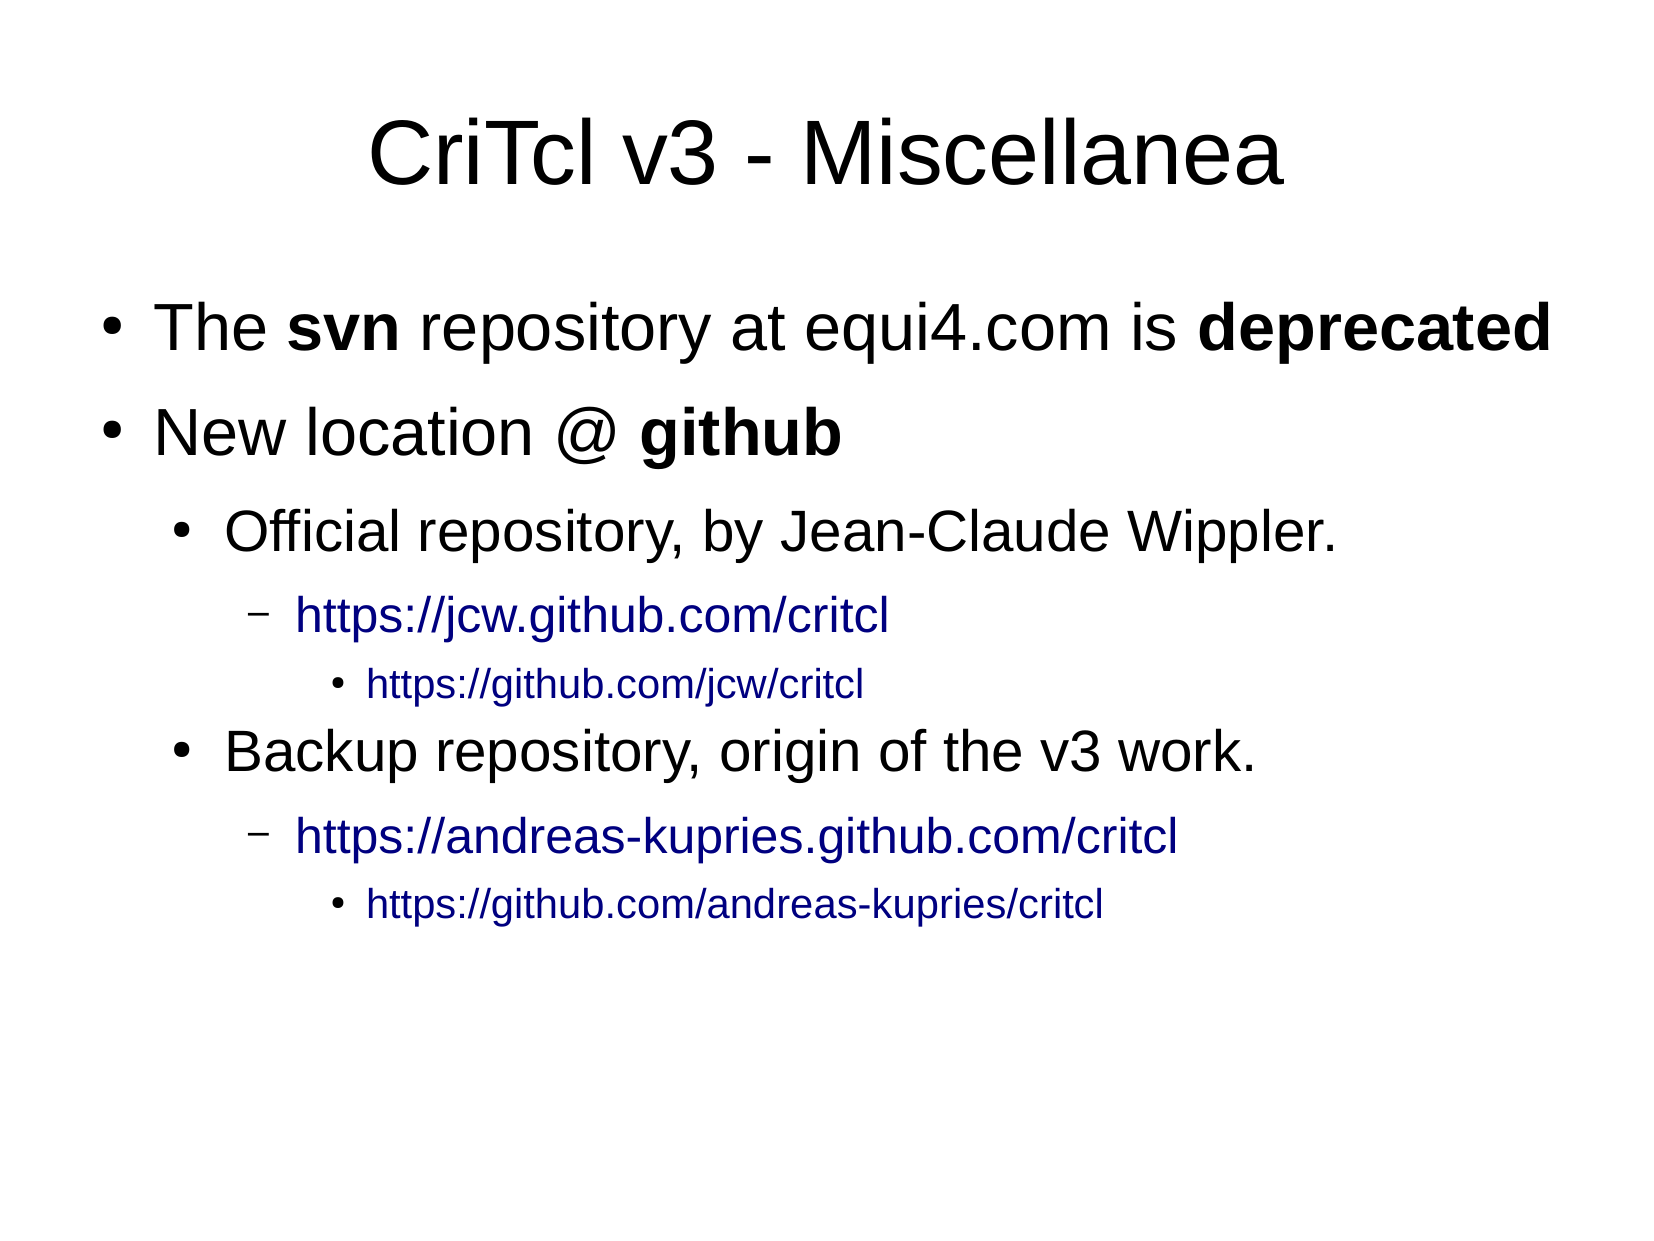

# CriTcl v3 - Miscellanea
The svn repository at equi4.com is deprecated
New location @ github
Official repository, by Jean-Claude Wippler.
https://jcw.github.com/critcl
https://github.com/jcw/critcl
Backup repository, origin of the v3 work.
https://andreas-kupries.github.com/critcl
https://github.com/andreas-kupries/critcl